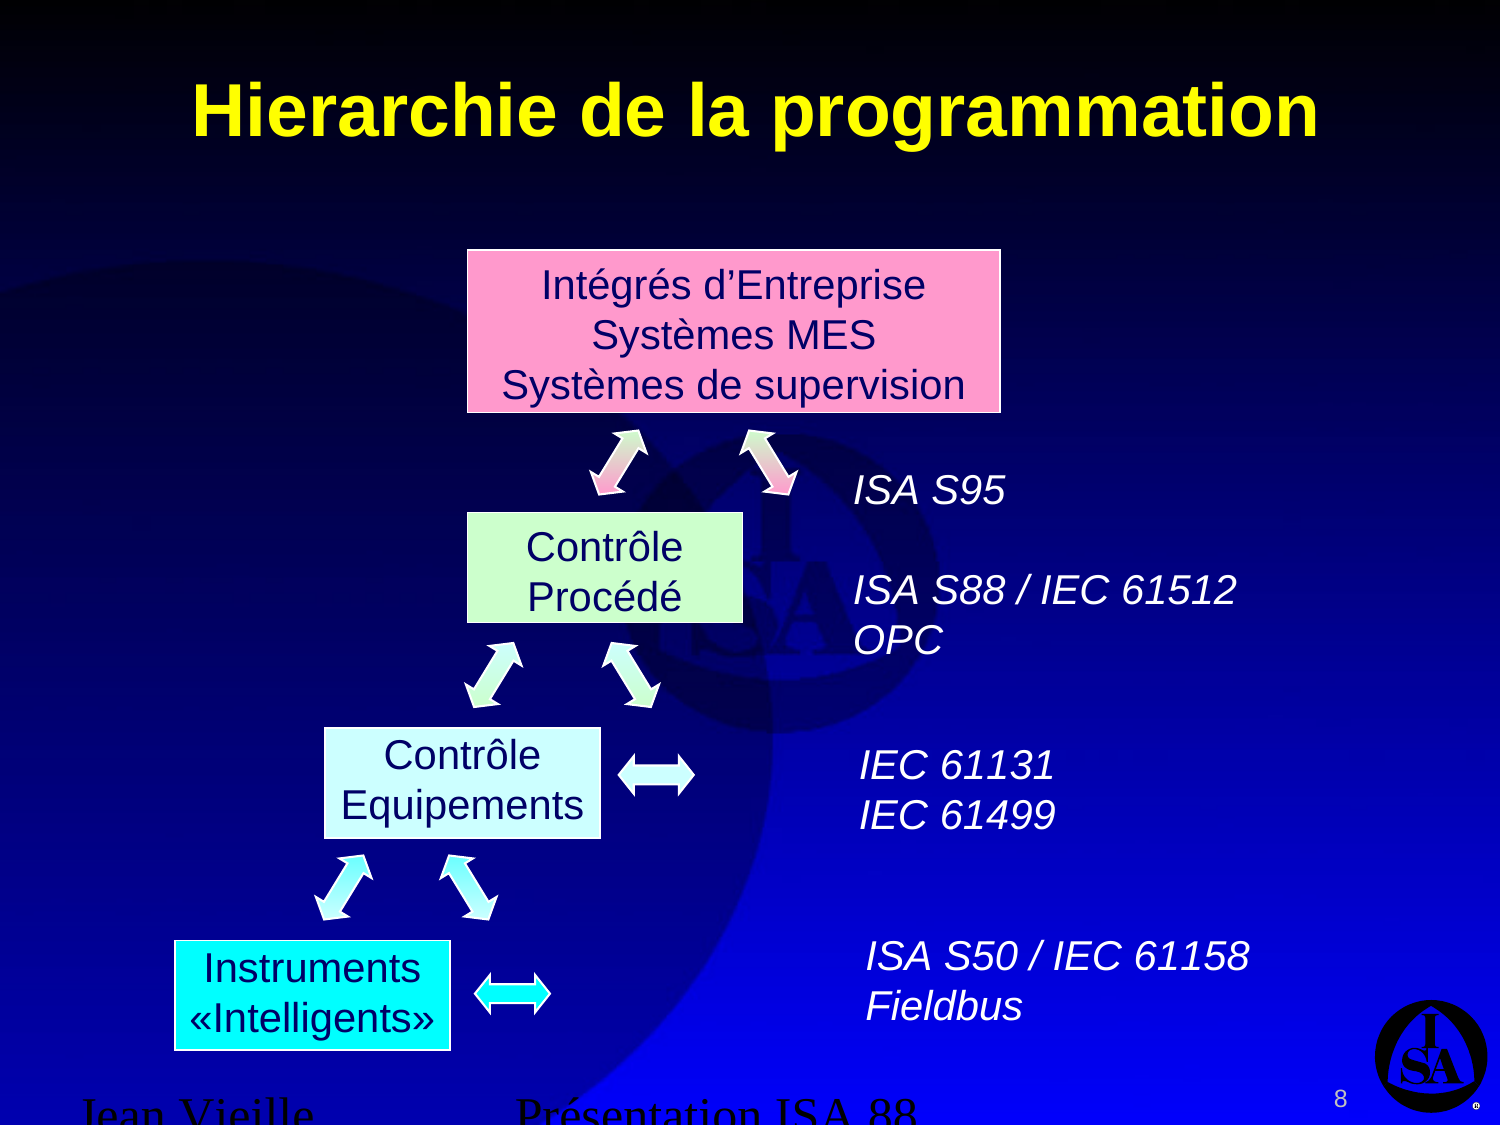

# Hierarchie de la programmation
Intégrés d’Entreprise
Systèmes MES
Systèmes de supervision
ISA S95
Contrôle
Procédé
ISA S88 / IEC 61512
OPC
Contrôle
Equipements
IEC 61131
IEC 61499
ISA S50 / IEC 61158
Fieldbus
Instruments
«Intelligents»